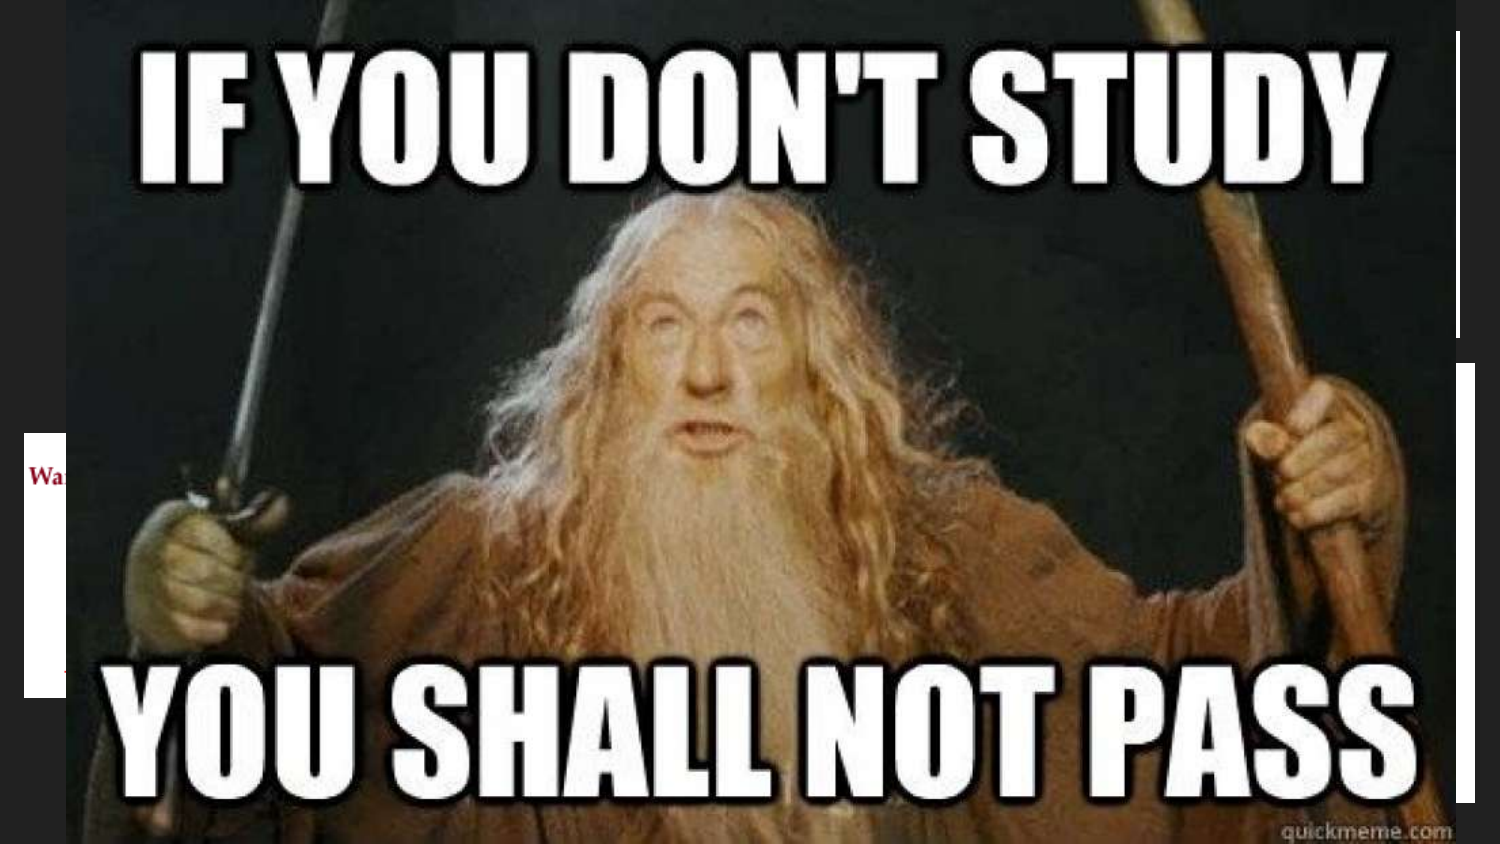

# Air Masses Control the Weather
Most weather changes happen at the edges.
The edges of an air mass is called a front.